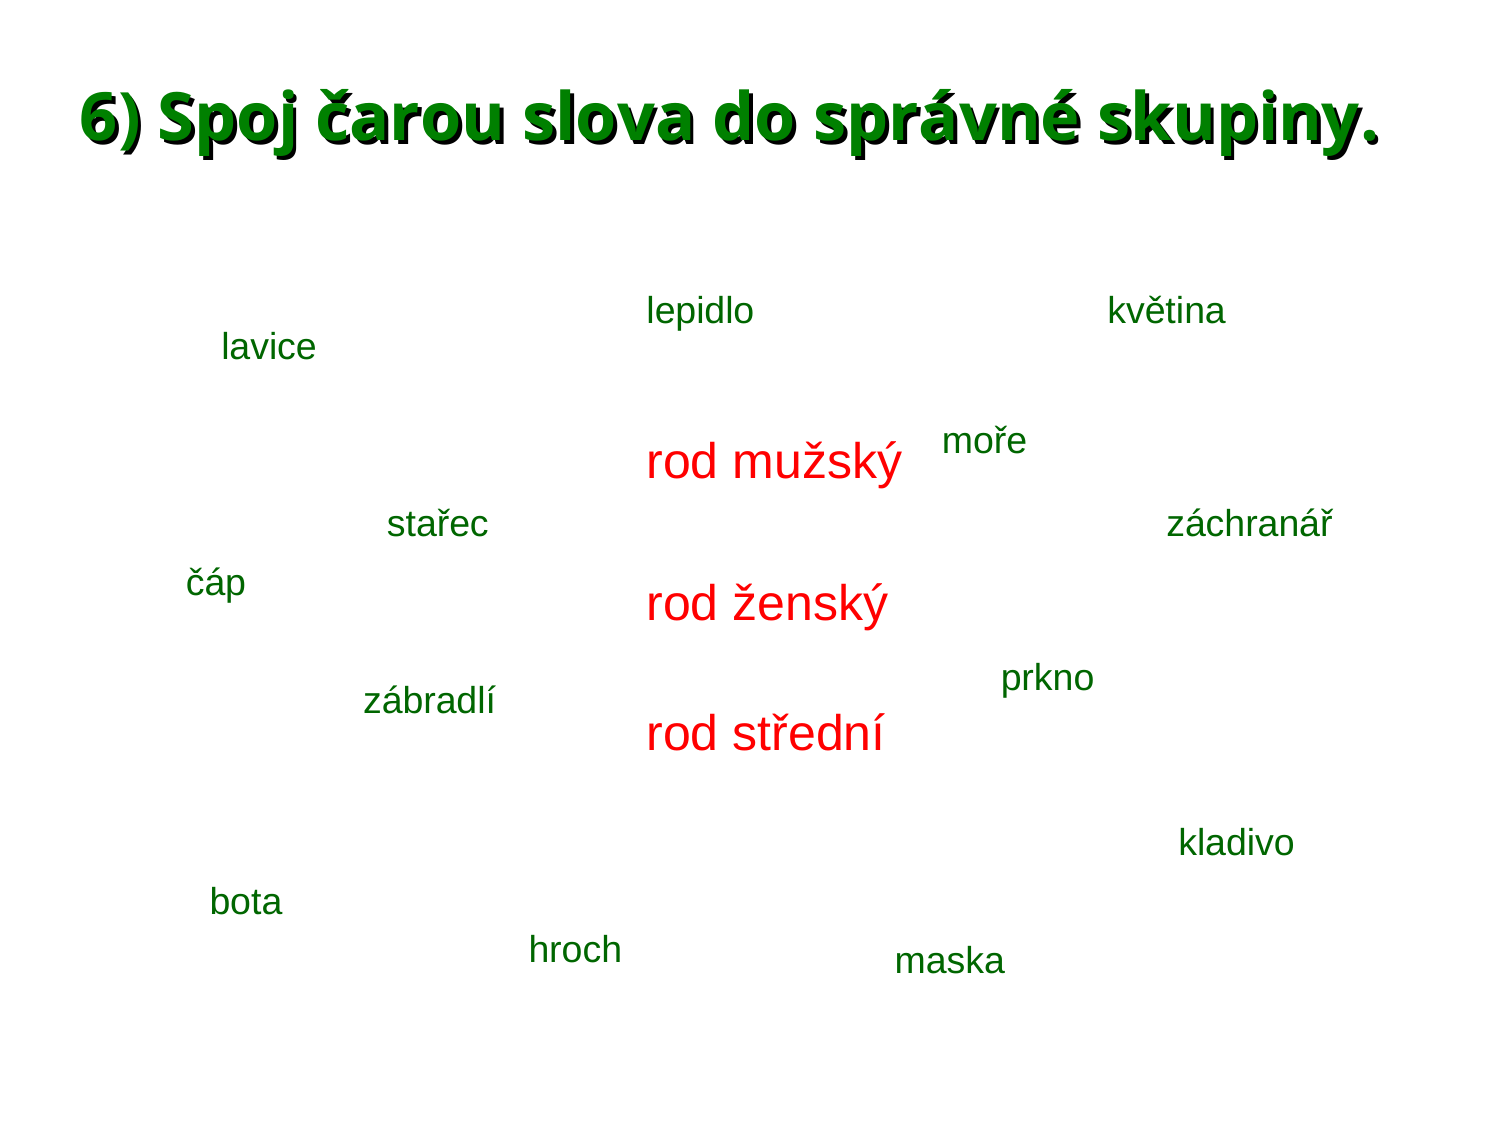

# 6) Spoj čarou slova do správné skupiny.
lepidlo
květina
lavice
moře
rod mužský
stařec
záchranář
čáp
rod ženský
prkno
zábradlí
rod střední
kladivo
bota
hroch
maska